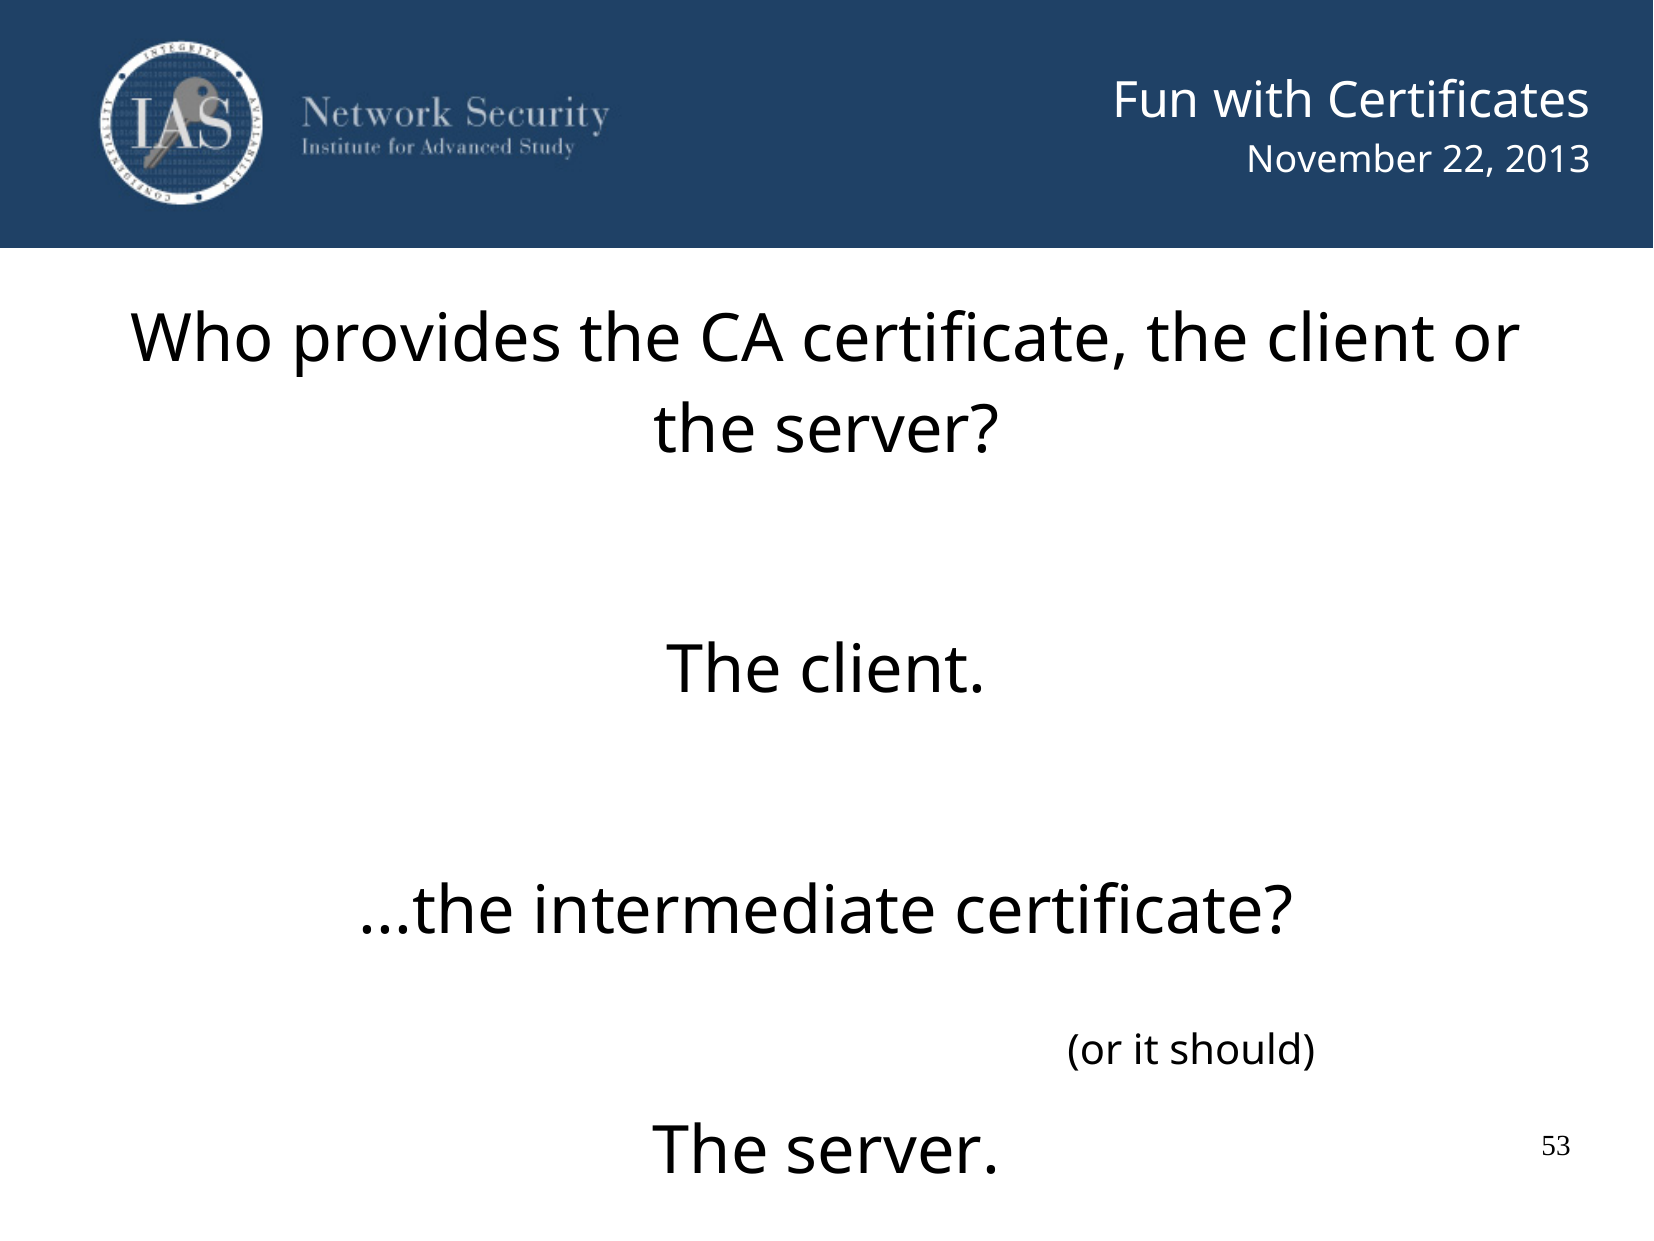

# Who provides the CA certificate, the client or the server?
The client.
...the intermediate certificate?
The server.
(or it should)
53